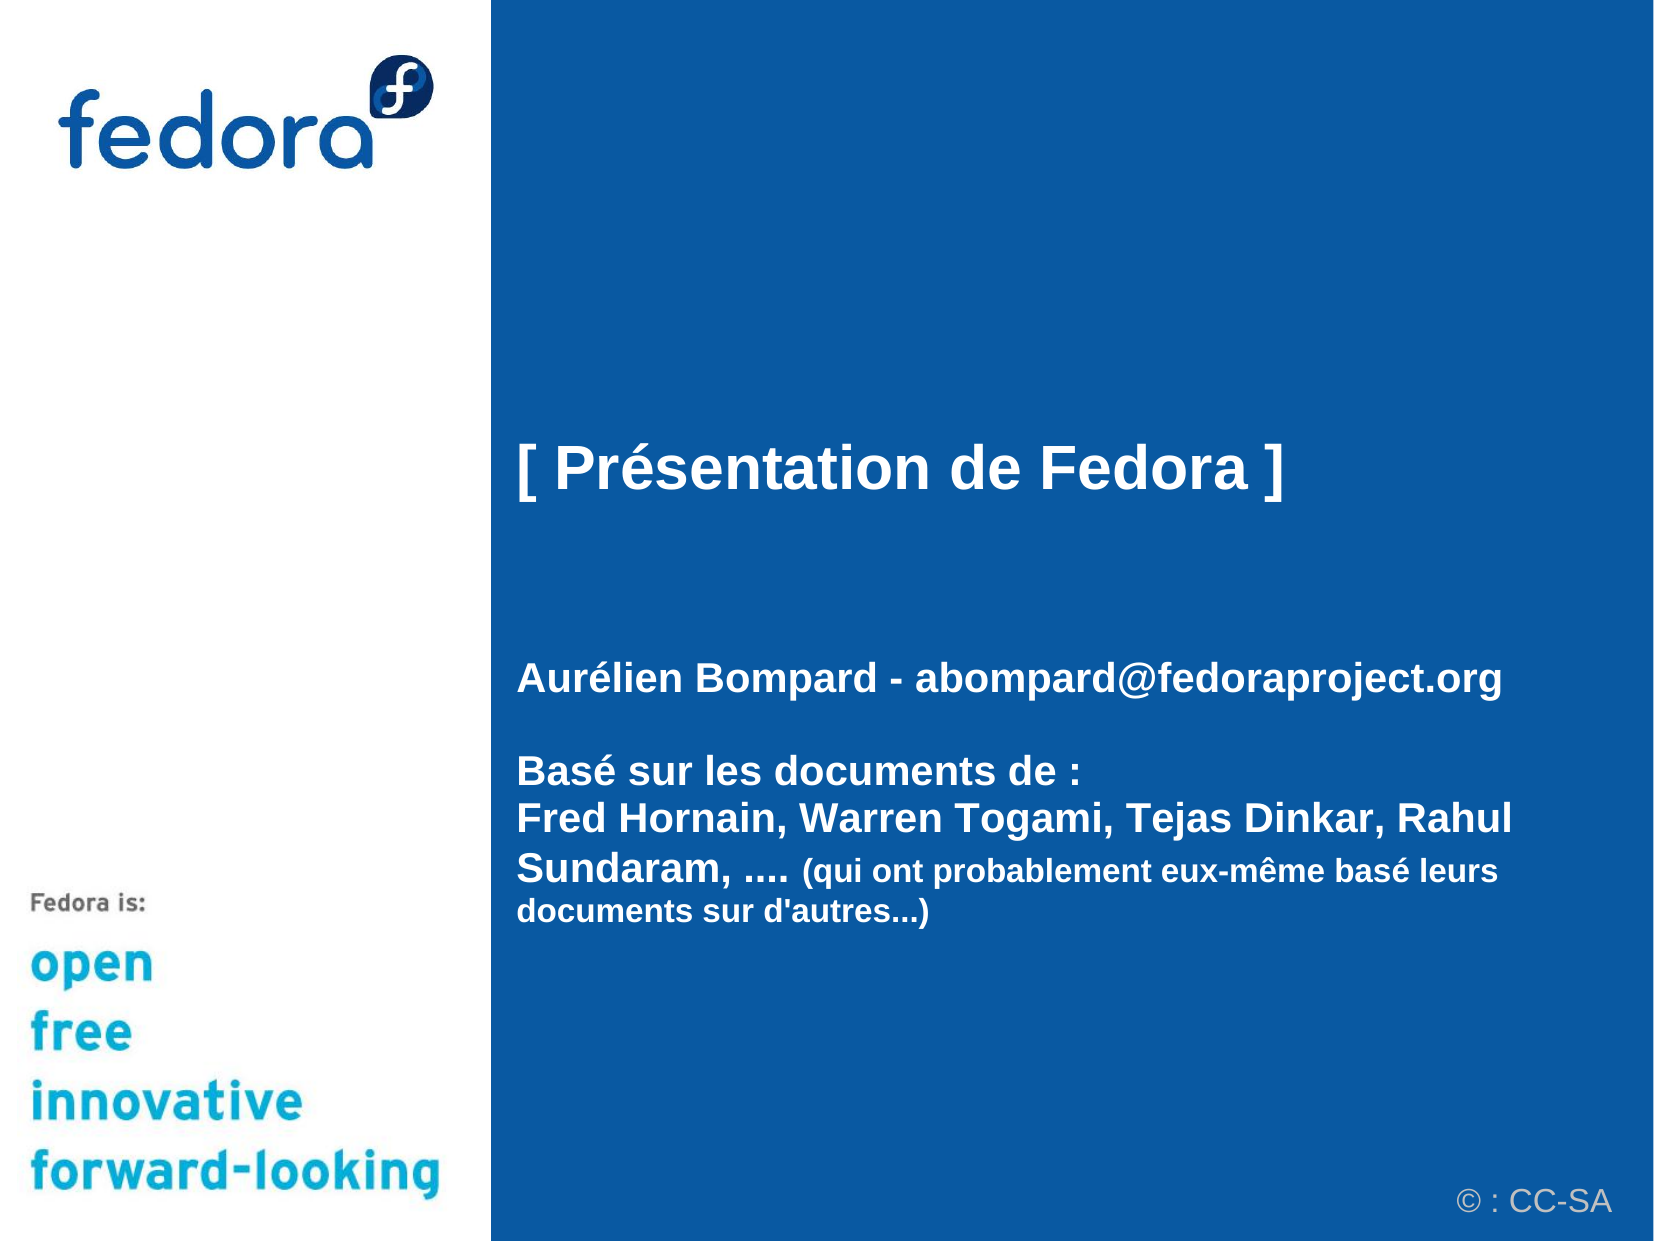

[ Présentation de Fedora ]
Aurélien Bompard - abompard@fedoraproject.org
Basé sur les documents de :
Fred Hornain, Warren Togami, Tejas Dinkar, Rahul
Sundaram, .... (qui ont probablement eux-même basé leurs
documents sur d'autres...)
© : CC-SA